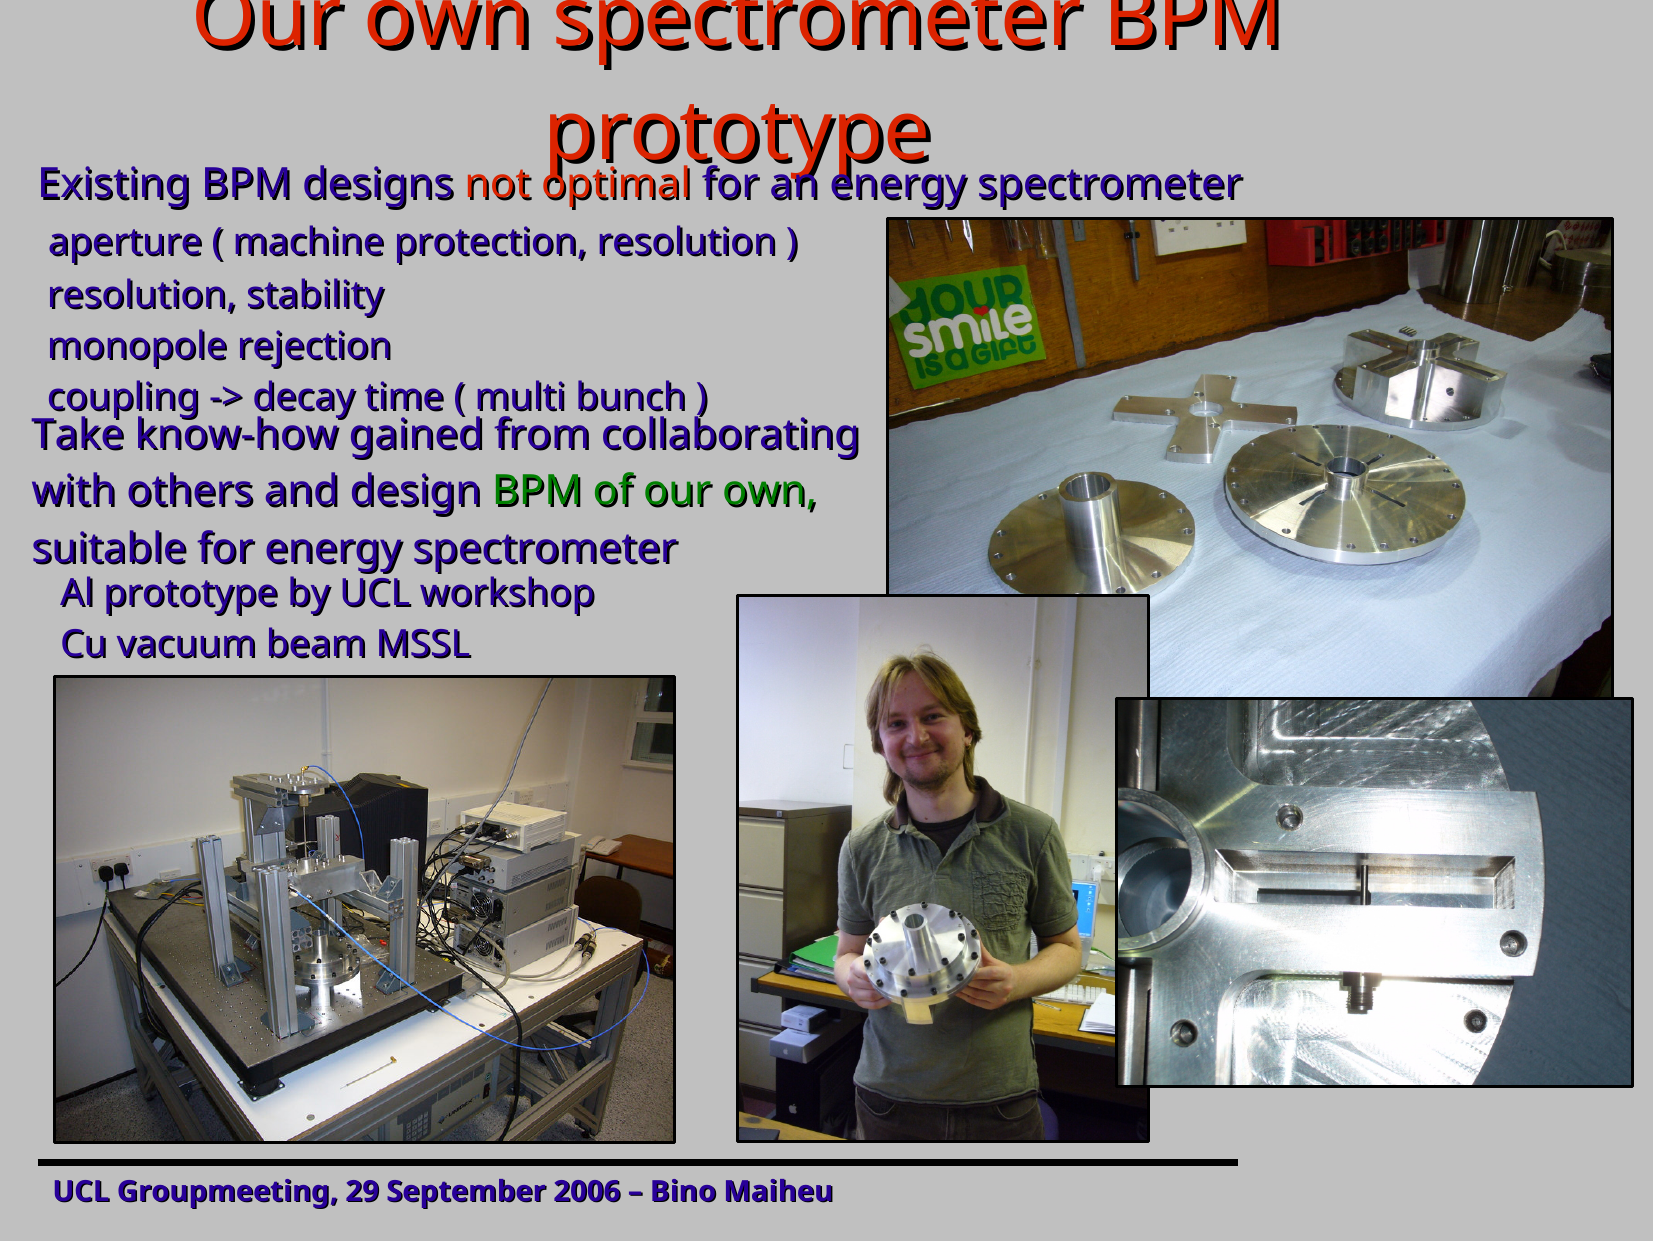

# Our own spectrometer BPM prototype
Existing BPM designs not optimal for an energy spectrometer
 aperture ( machine protection, resolution )
 resolution, stability
 monopole rejection
 coupling -> decay time ( multi bunch )
Take know-how gained from collaborating
with others and design BPM of our own,
suitable for energy spectrometer
 Al prototype by UCL workshop
 Cu vacuum beam MSSL
UCL Groupmeeting, 29 September 2006 – Bino Maiheu